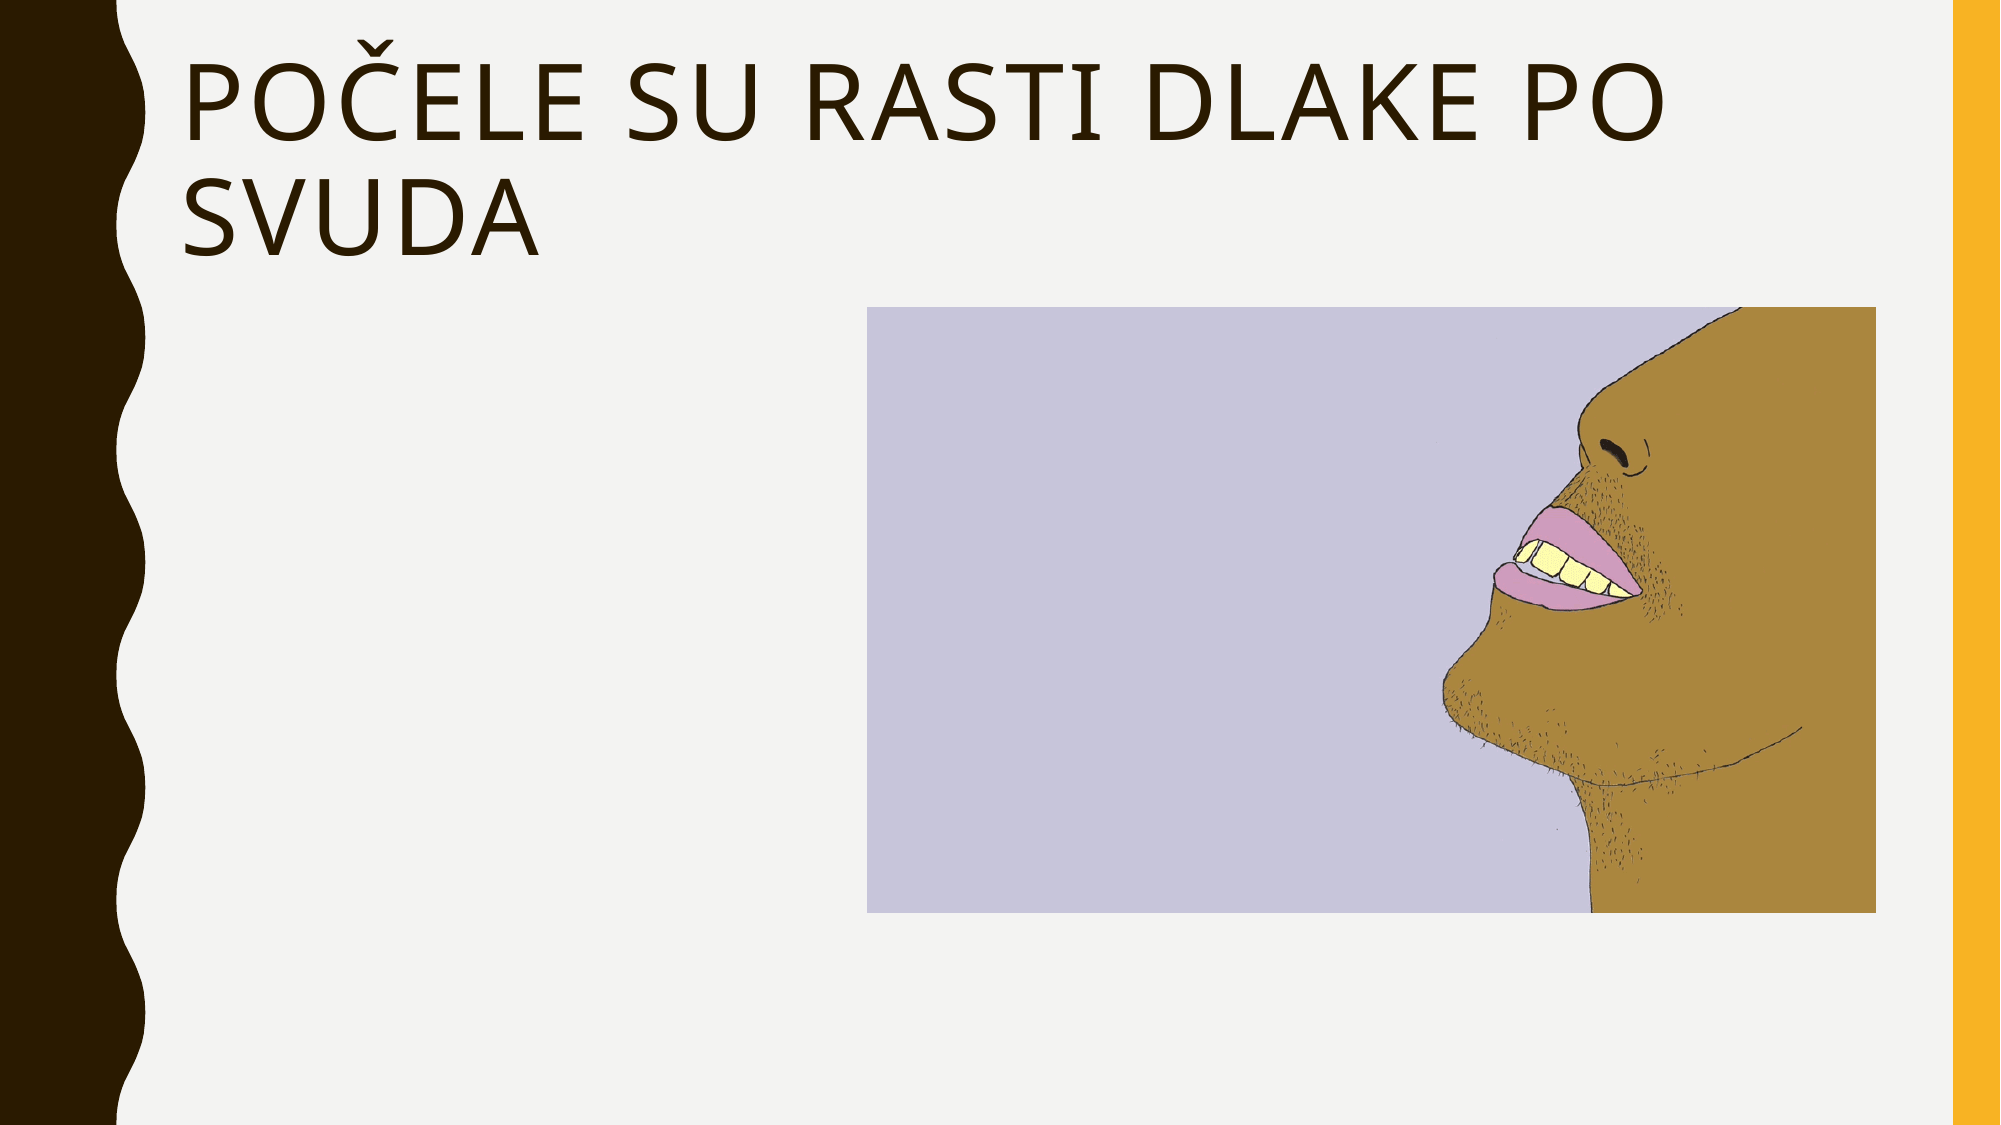

# Počele su rasti dlake po svuda